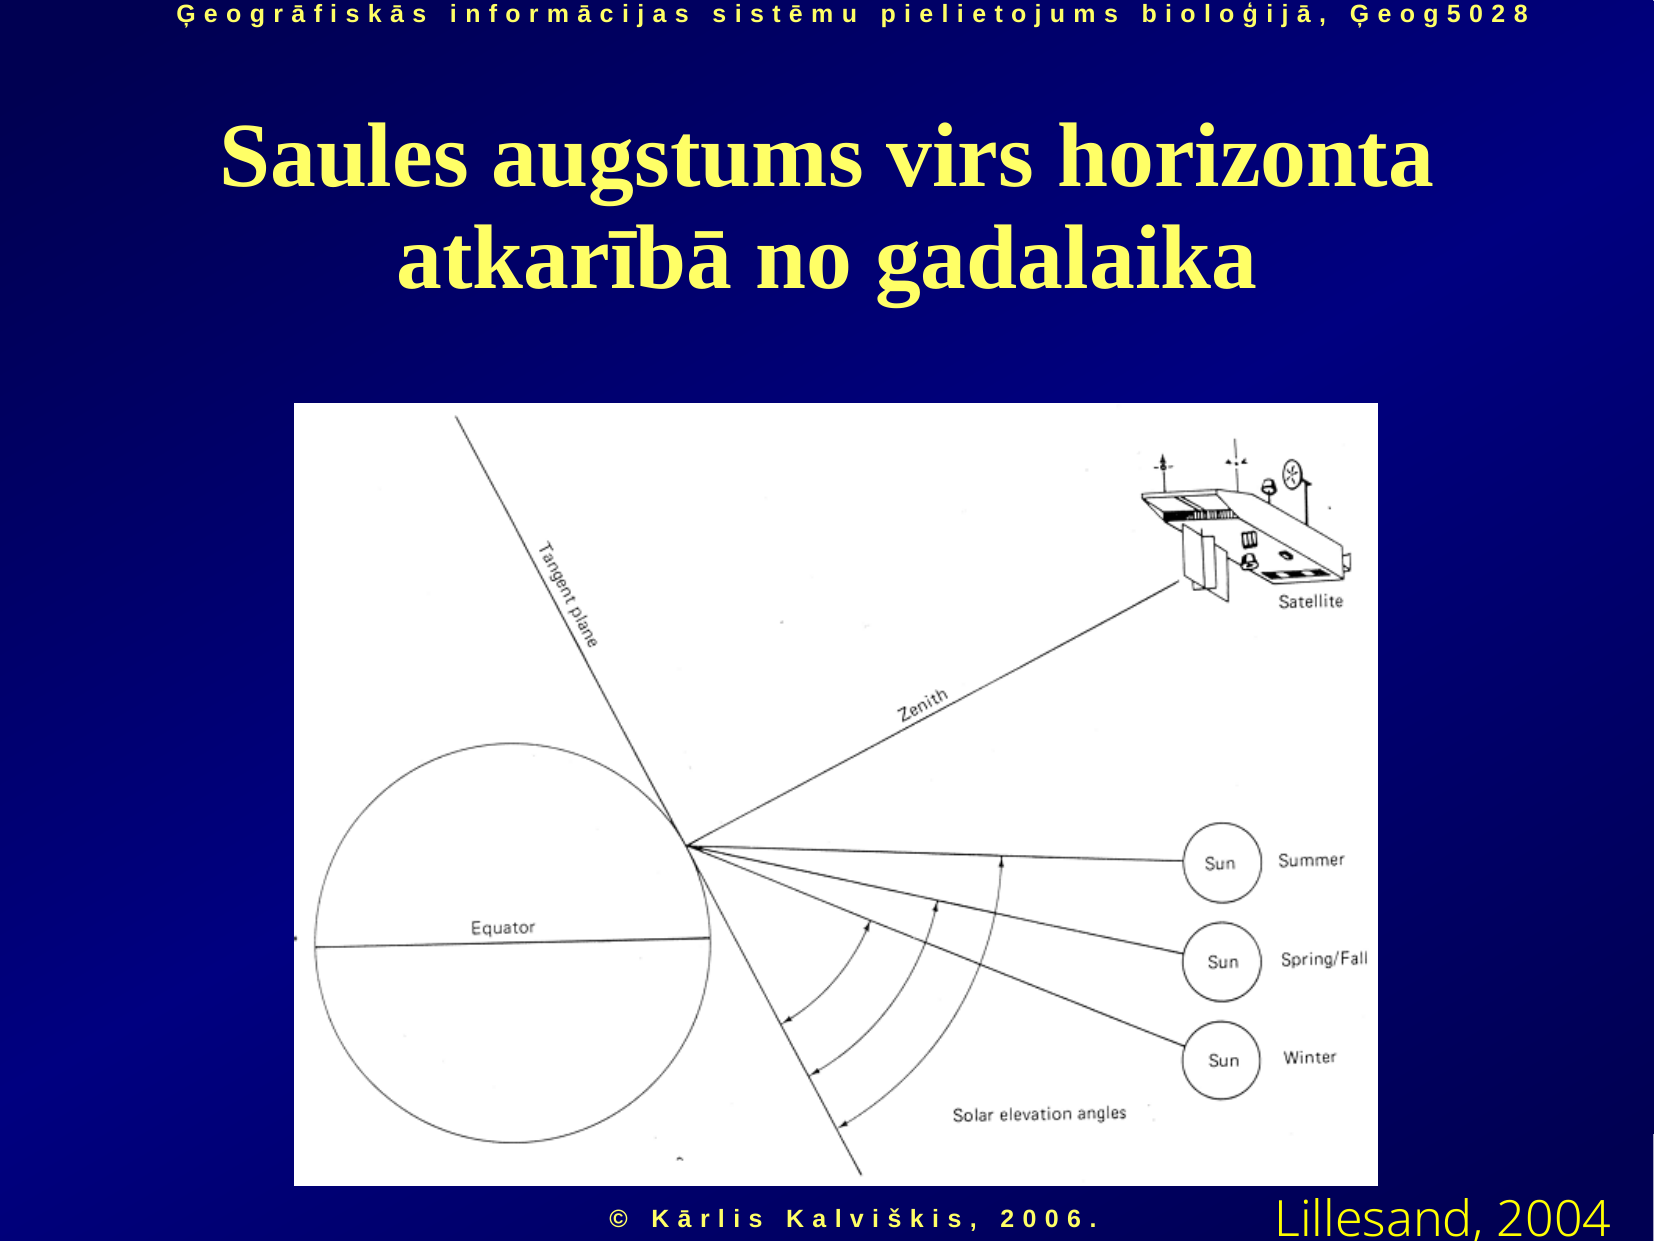

# Saules augstums virs horizonta atkarībā no gadalaika
 Lillesand, 2004